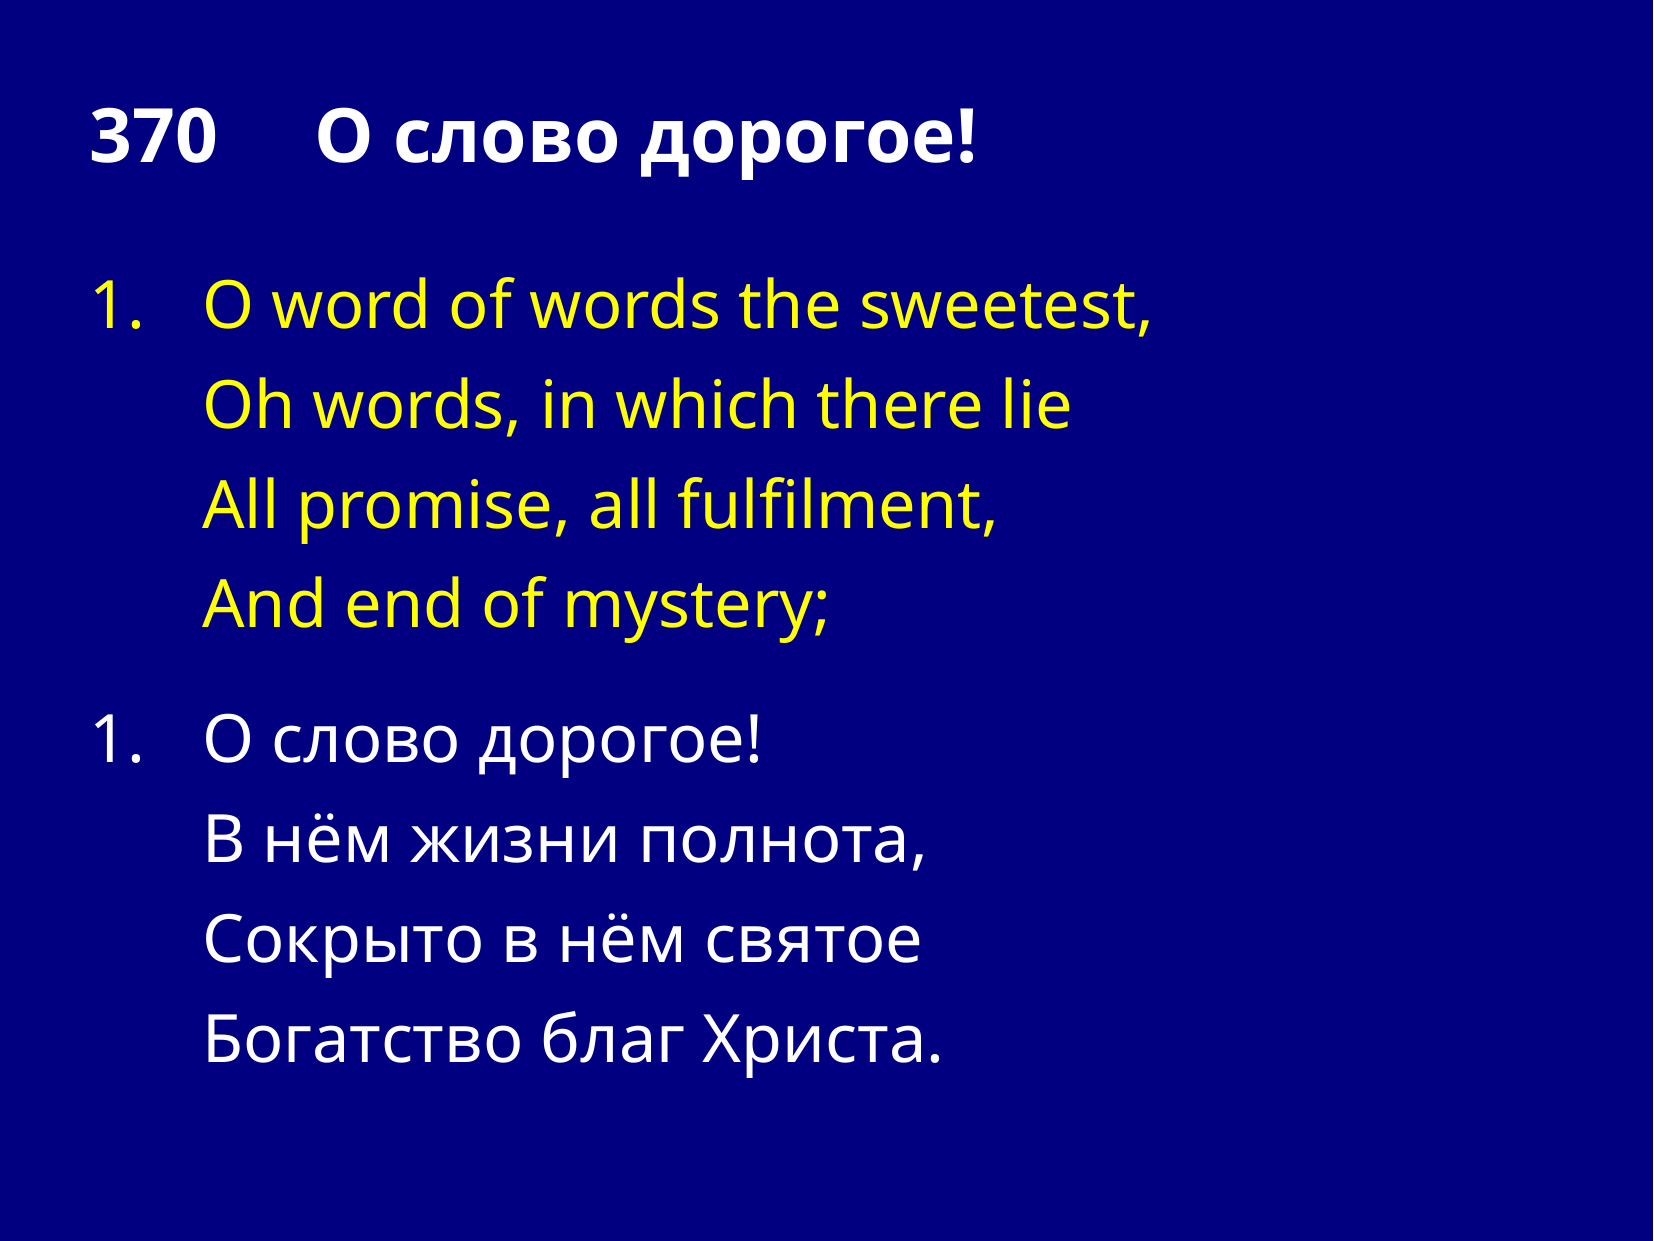

370	О слово дорогое!
1.	O word of words the sweetest,
	Oh words, in which there lie
	All promise, all fulfilment,
	And end of mystery;
1.	О слово дорогое!
	В нём жизни полнота,
	Сокрыто в нём святое
	Богатство благ Христа.